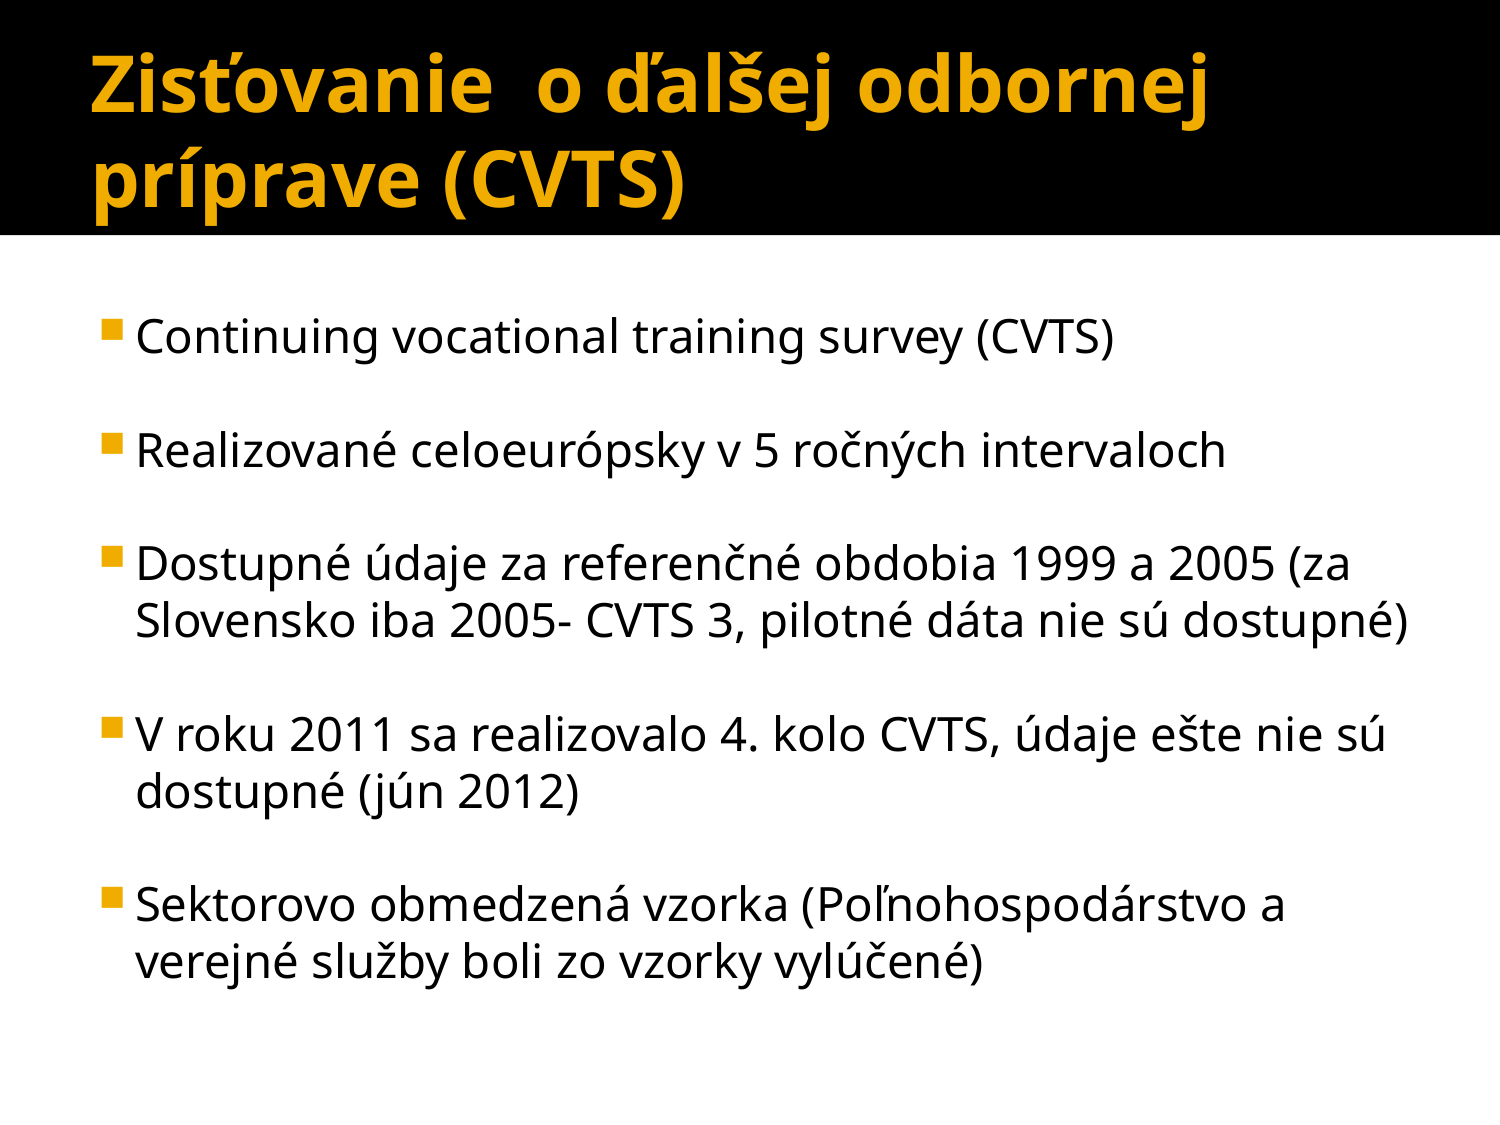

# Zisťovanie o ďalšej odbornej príprave (CVTS)
Continuing vocational training survey (CVTS)
Realizované celoeurópsky v 5 ročných intervaloch
Dostupné údaje za referenčné obdobia 1999 a 2005 (za Slovensko iba 2005- CVTS 3, pilotné dáta nie sú dostupné)
V roku 2011 sa realizovalo 4. kolo CVTS, údaje ešte nie sú dostupné (jún 2012)
Sektorovo obmedzená vzorka (Poľnohospodárstvo a verejné služby boli zo vzorky vylúčené)